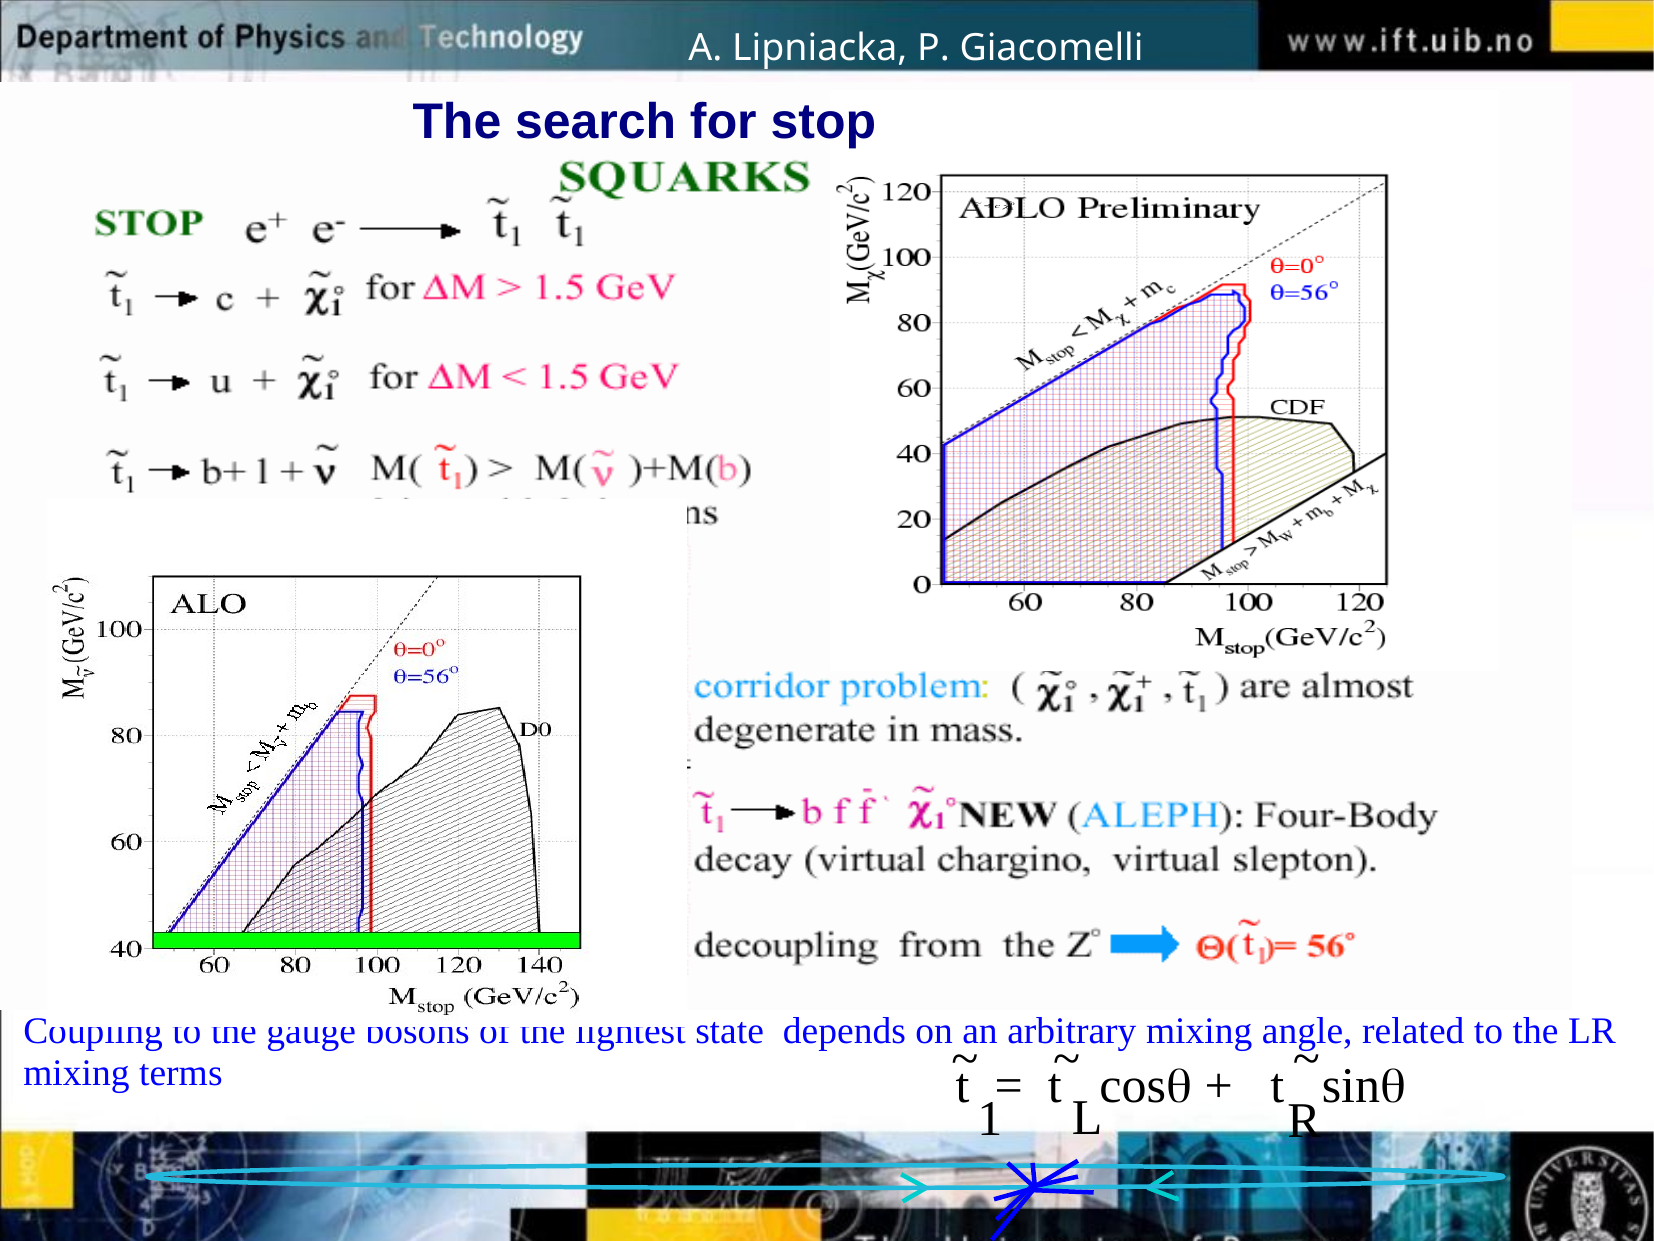

# The search for stop
Coupling to the gauge bosons of the lightest state depends on an arbitrary mixing angle, related to the LR
mixing terms
~ ~ ~
t = t cos + t sin
L
1
R